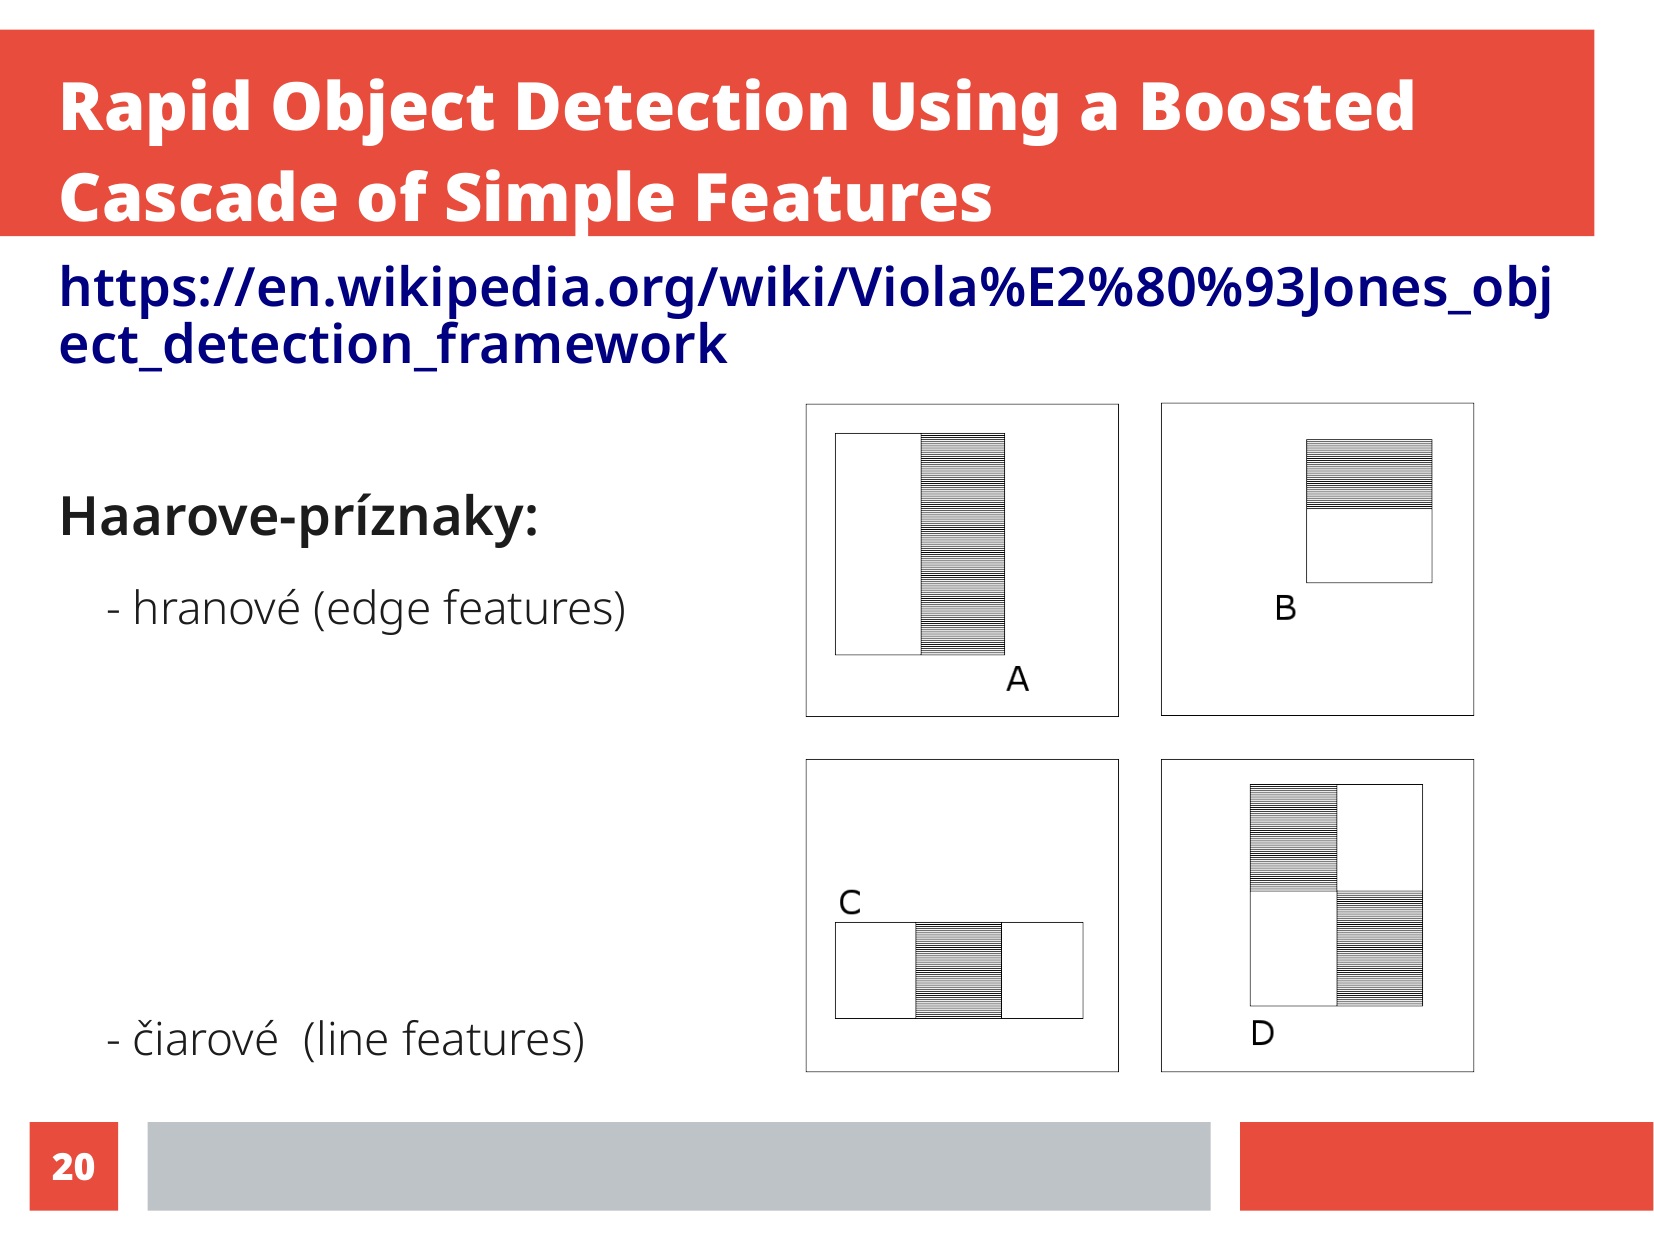

# Rapid Object Detection Using a Boosted Cascade of Simple Features
https://en.wikipedia.org/wiki/Viola%E2%80%93Jones_object_detection_framework
Haarove-príznaky:
- hranové (edge features)
- čiarové (line features)
20